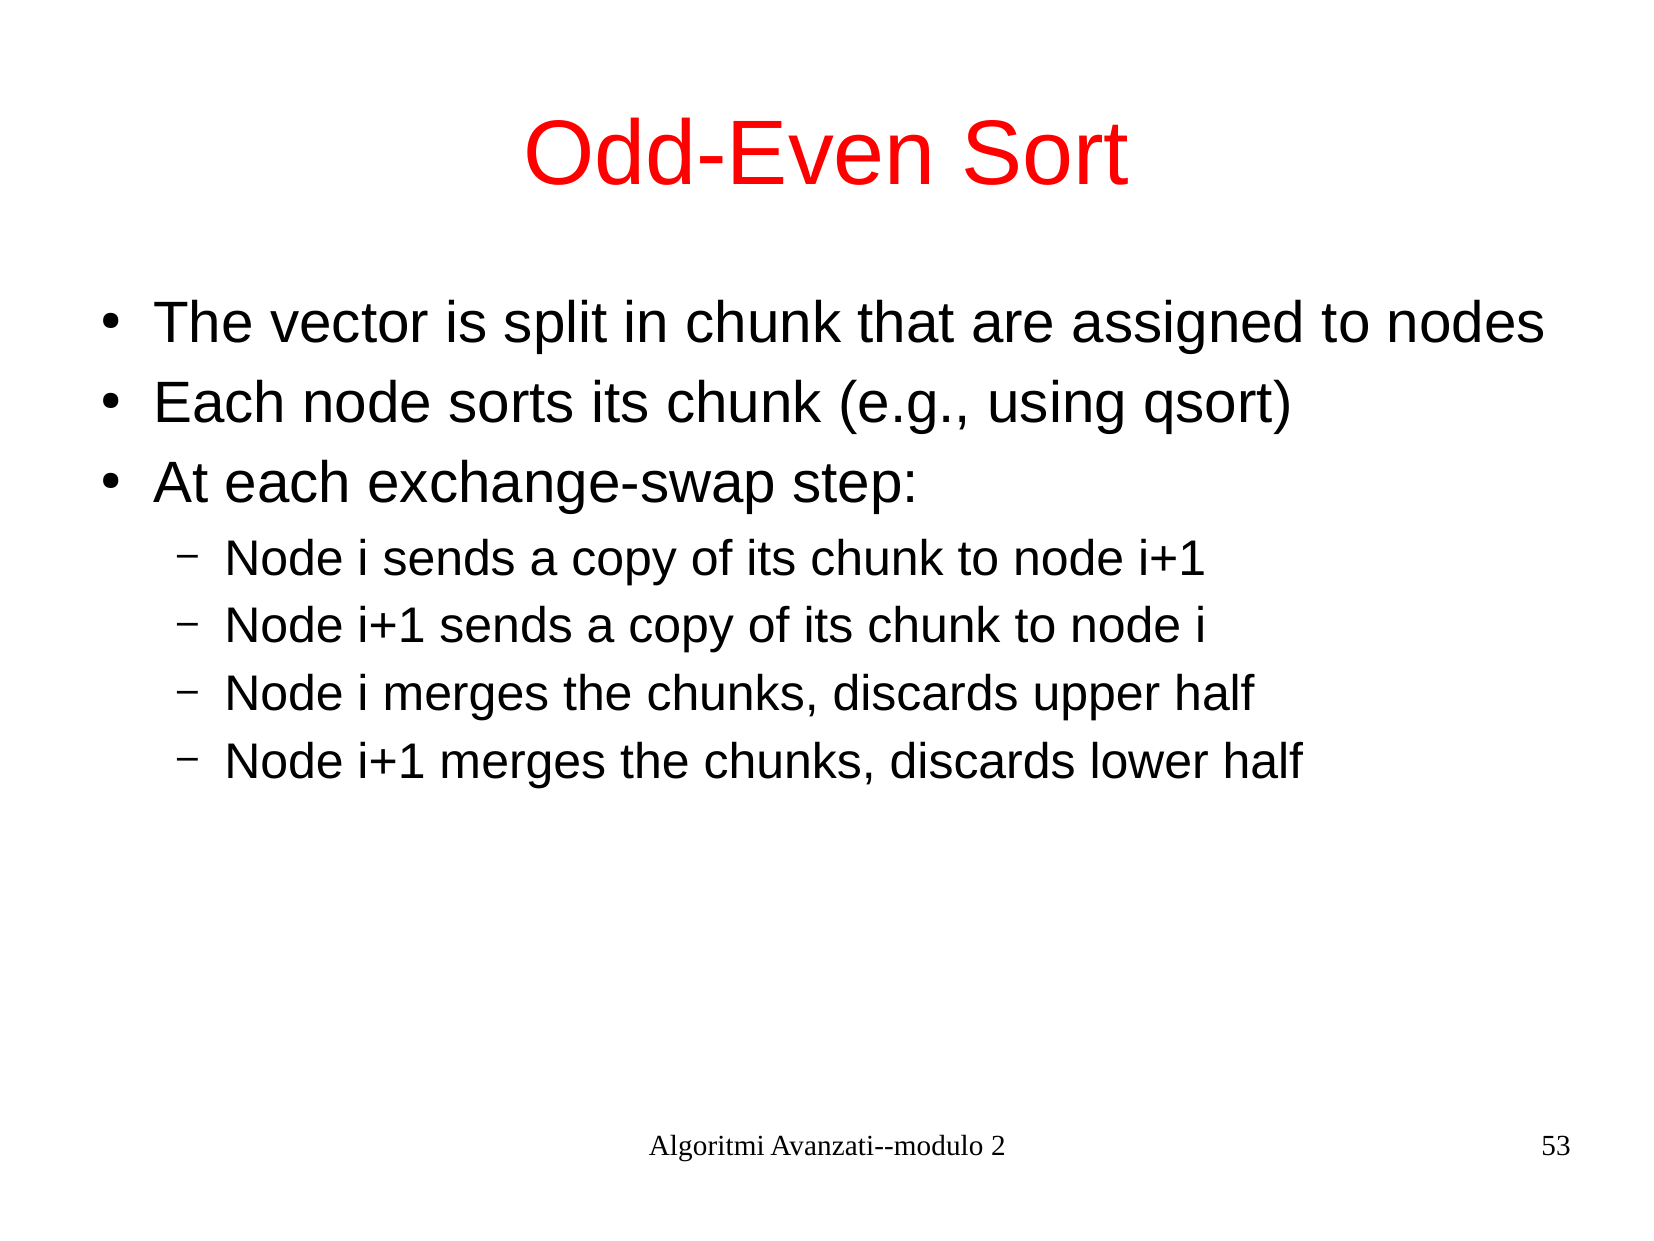

# Odd-Even Sort
The vector is split in chunk that are assigned to nodes
Each node sorts its chunk (e.g., using qsort)
At each exchange-swap step:
Node i sends a copy of its chunk to node i+1
Node i+1 sends a copy of its chunk to node i
Node i merges the chunks, discards upper half
Node i+1 merges the chunks, discards lower half
Algoritmi Avanzati--modulo 2
53